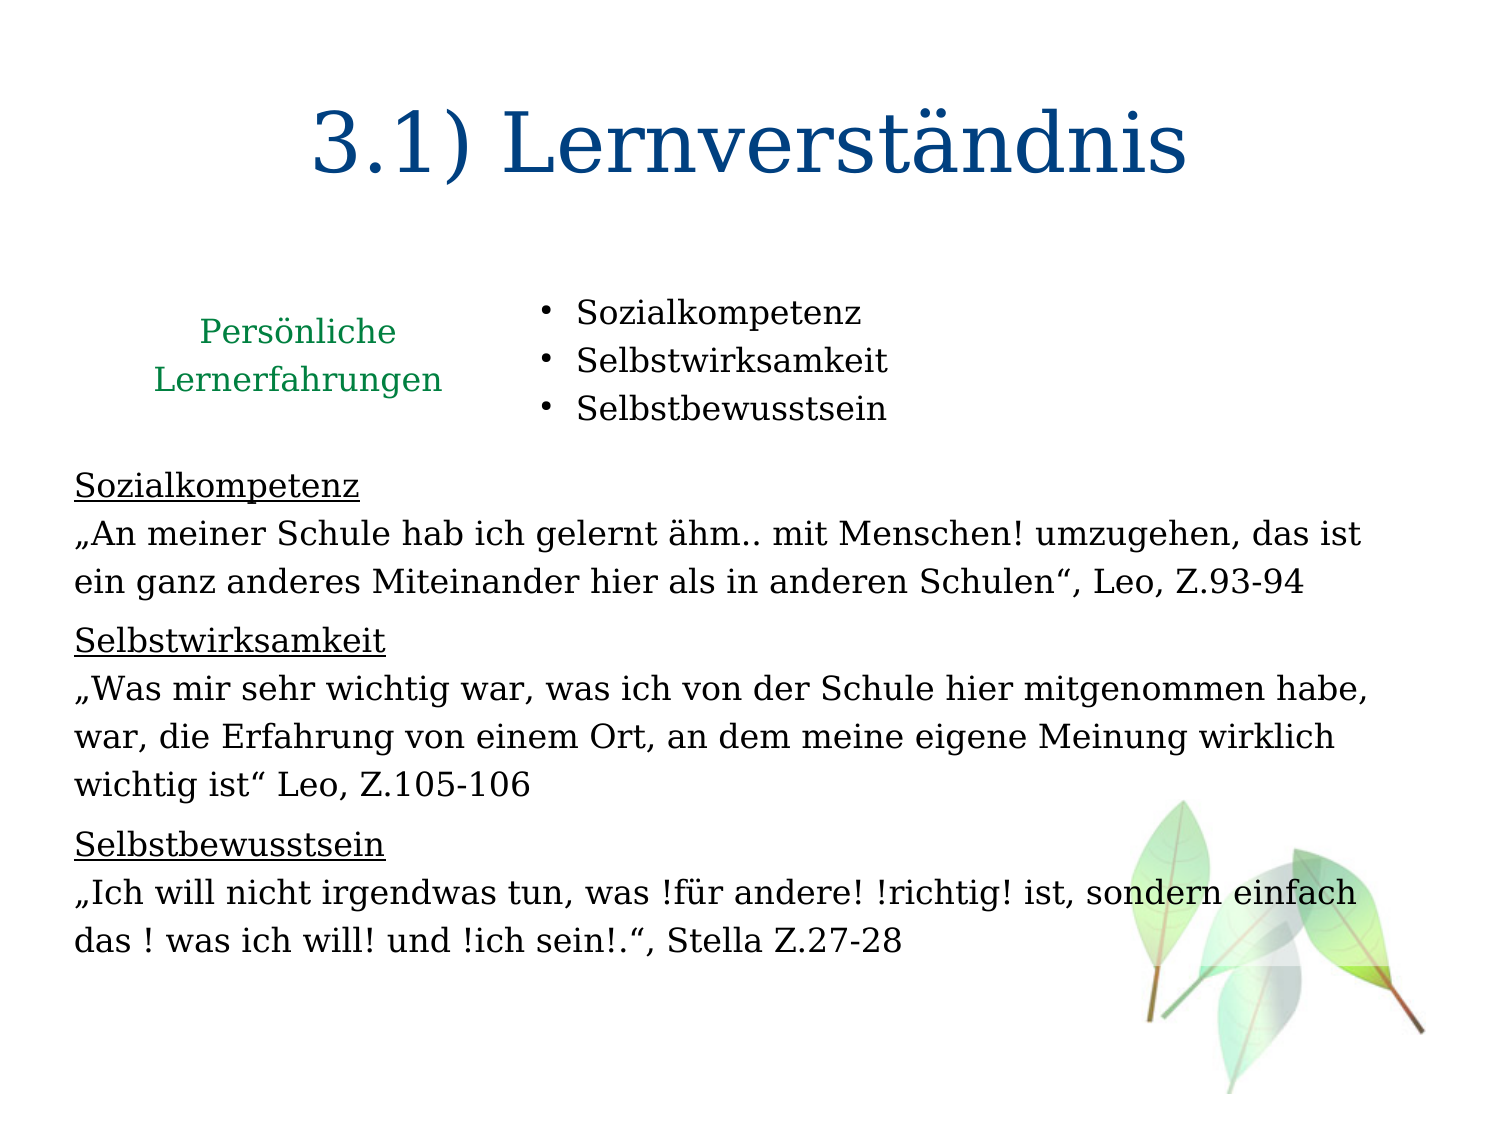

# 3.1) Lernverständnis
Sozialkompetenz
Selbstwirksamkeit
Selbstbewusstsein
Persönliche Lernerfahrungen
Sozialkompetenz
„An meiner Schule hab ich gelernt ähm.. mit Menschen! umzugehen, das ist ein ganz anderes Miteinander hier als in anderen Schulen“, Leo, Z.93-94
Selbstwirksamkeit
„Was mir sehr wichtig war, was ich von der Schule hier mitgenommen habe, war, die Erfahrung von einem Ort, an dem meine eigene Meinung wirklich wichtig ist“ Leo, Z.105-106
Selbstbewusstsein
„Ich will nicht irgendwas tun, was !für andere! !richtig! ist, sondern einfach das ! was ich will! und !ich sein!.“, Stella Z.27-28